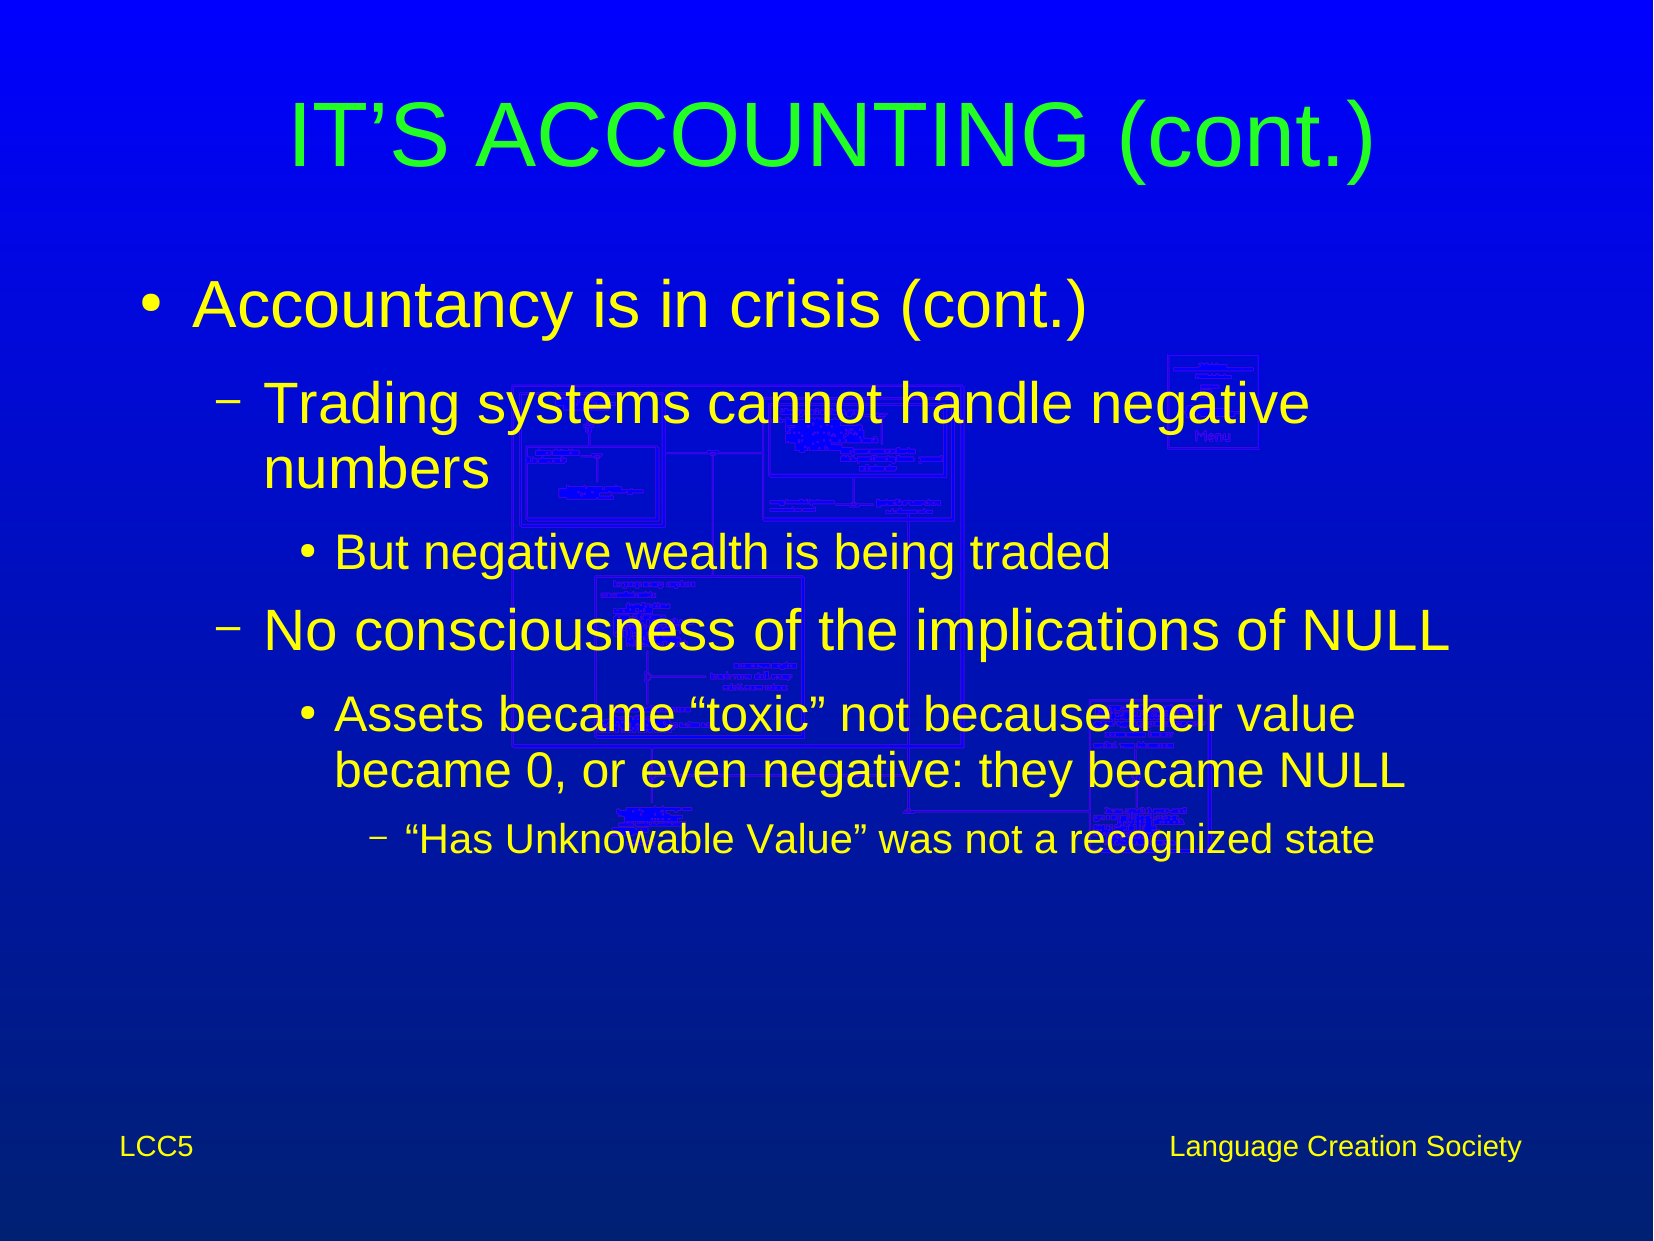

# IT’S ACCOUNTING (cont.)
Accountancy is in crisis (cont.)
Trading systems cannot handle negative numbers
But negative wealth is being traded
No consciousness of the implications of NULL
Assets became “toxic” not because their value became 0, or even negative: they became NULL
“Has Unknowable Value” was not a recognized state